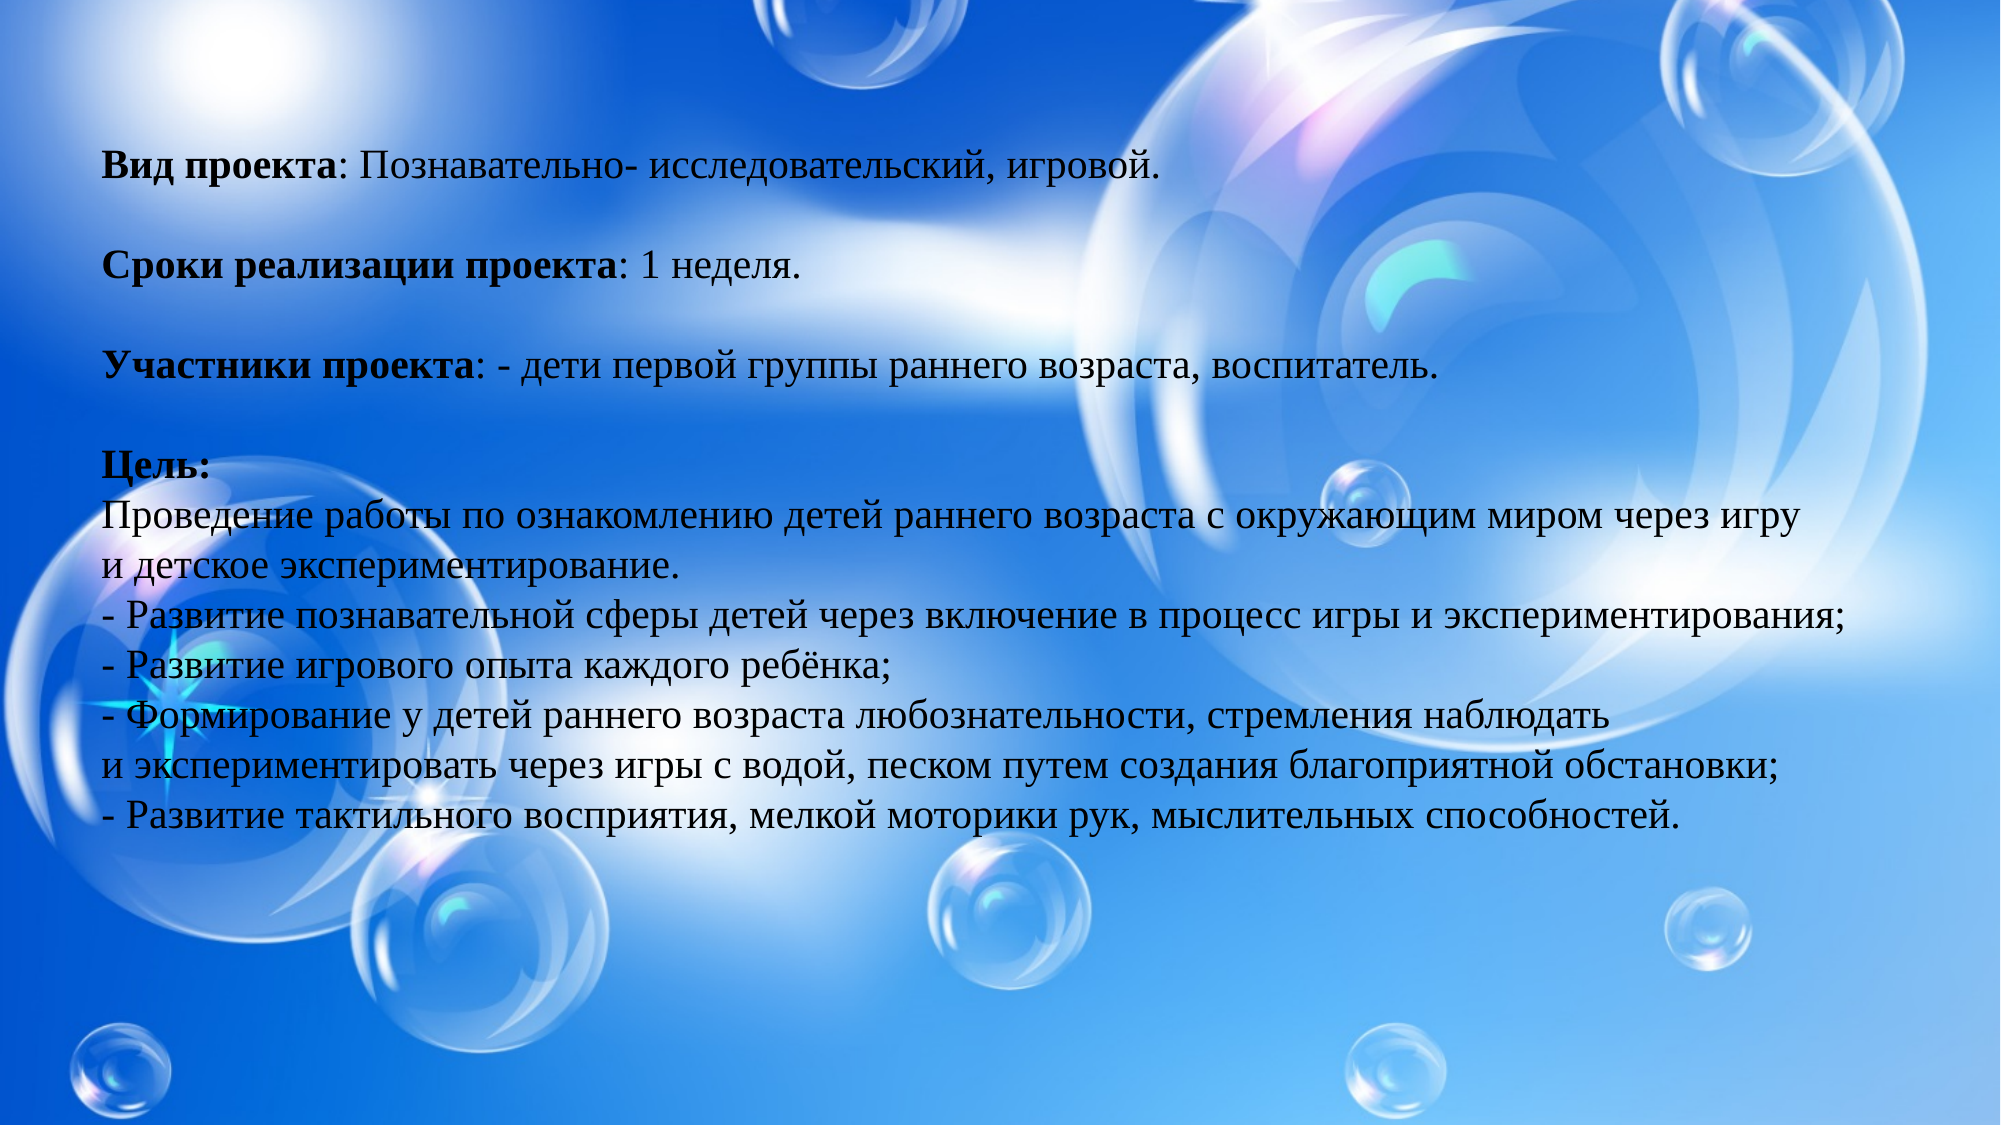

Вид проекта: Познавательно- исследовательский, игровой.
Сроки реализации проекта: 1 неделя.
Участники проекта: - дети первой группы раннего возраста, воспитатель.
Цель:
Проведение работы по ознакомлению детей раннего возраста с окружающим миром через игру и детское экспериментирование.
- Развитие познавательной сферы детей через включение в процесс игры и экспериментирования;
- Развитие игрового опыта каждого ребёнка;
- Формирование у детей раннего возраста любознательности, стремления наблюдать и экспериментировать через игры с водой, песком путем создания благоприятной обстановки;
- Развитие тактильного восприятия, мелкой моторики рук, мыслительных способностей.